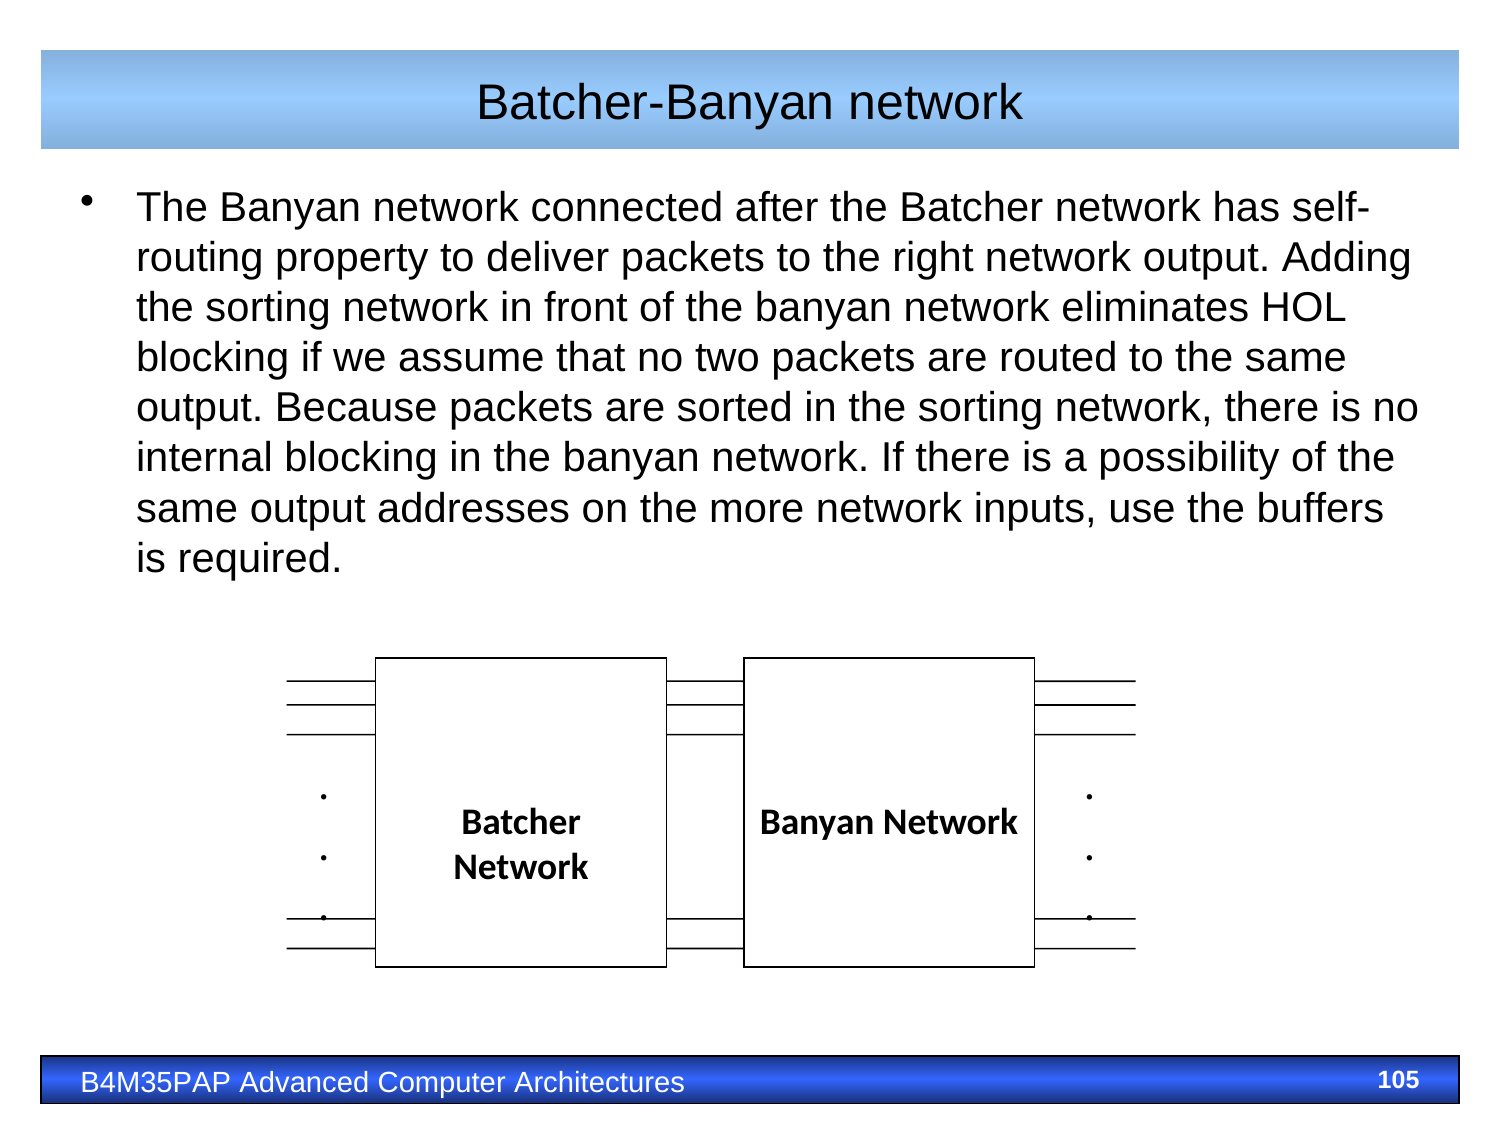

# Batcher-Banyan network
The Banyan network connected after the Batcher network has self-routing property to deliver packets to the right network output. Adding the sorting network in front of the banyan network eliminates HOL blocking if we assume that no two packets are routed to the same output. Because packets are sorted in the sorting network, there is no internal blocking in the banyan network. If there is a possibility of the same output addresses on the more network inputs, use the buffers is required.
Batcher Network
Banyan Network
.
.
.
.
.
.